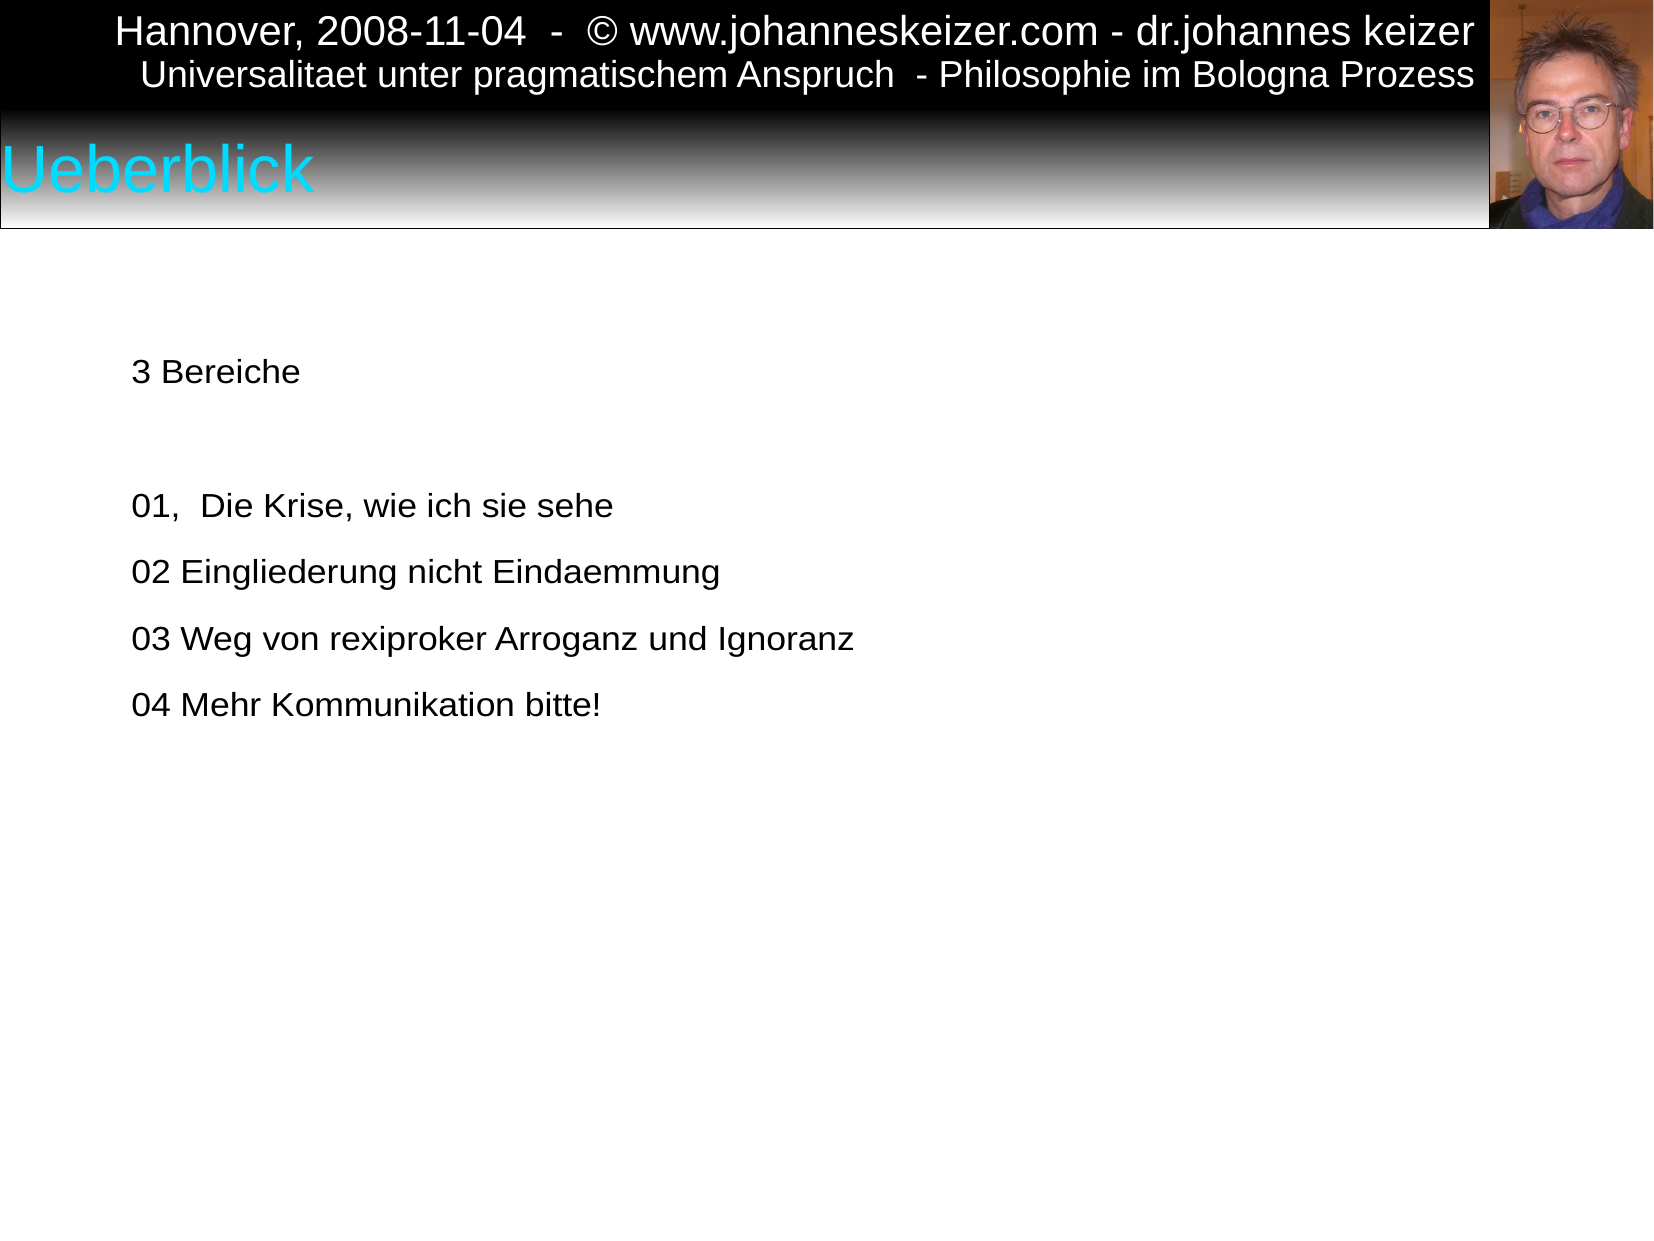

# Ueberblick
3 Bereiche
01, Die Krise, wie ich sie sehe
02 Eingliederung nicht Eindaemmung
03 Weg von rexiproker Arroganz und Ignoranz
04 Mehr Kommunikation bitte!